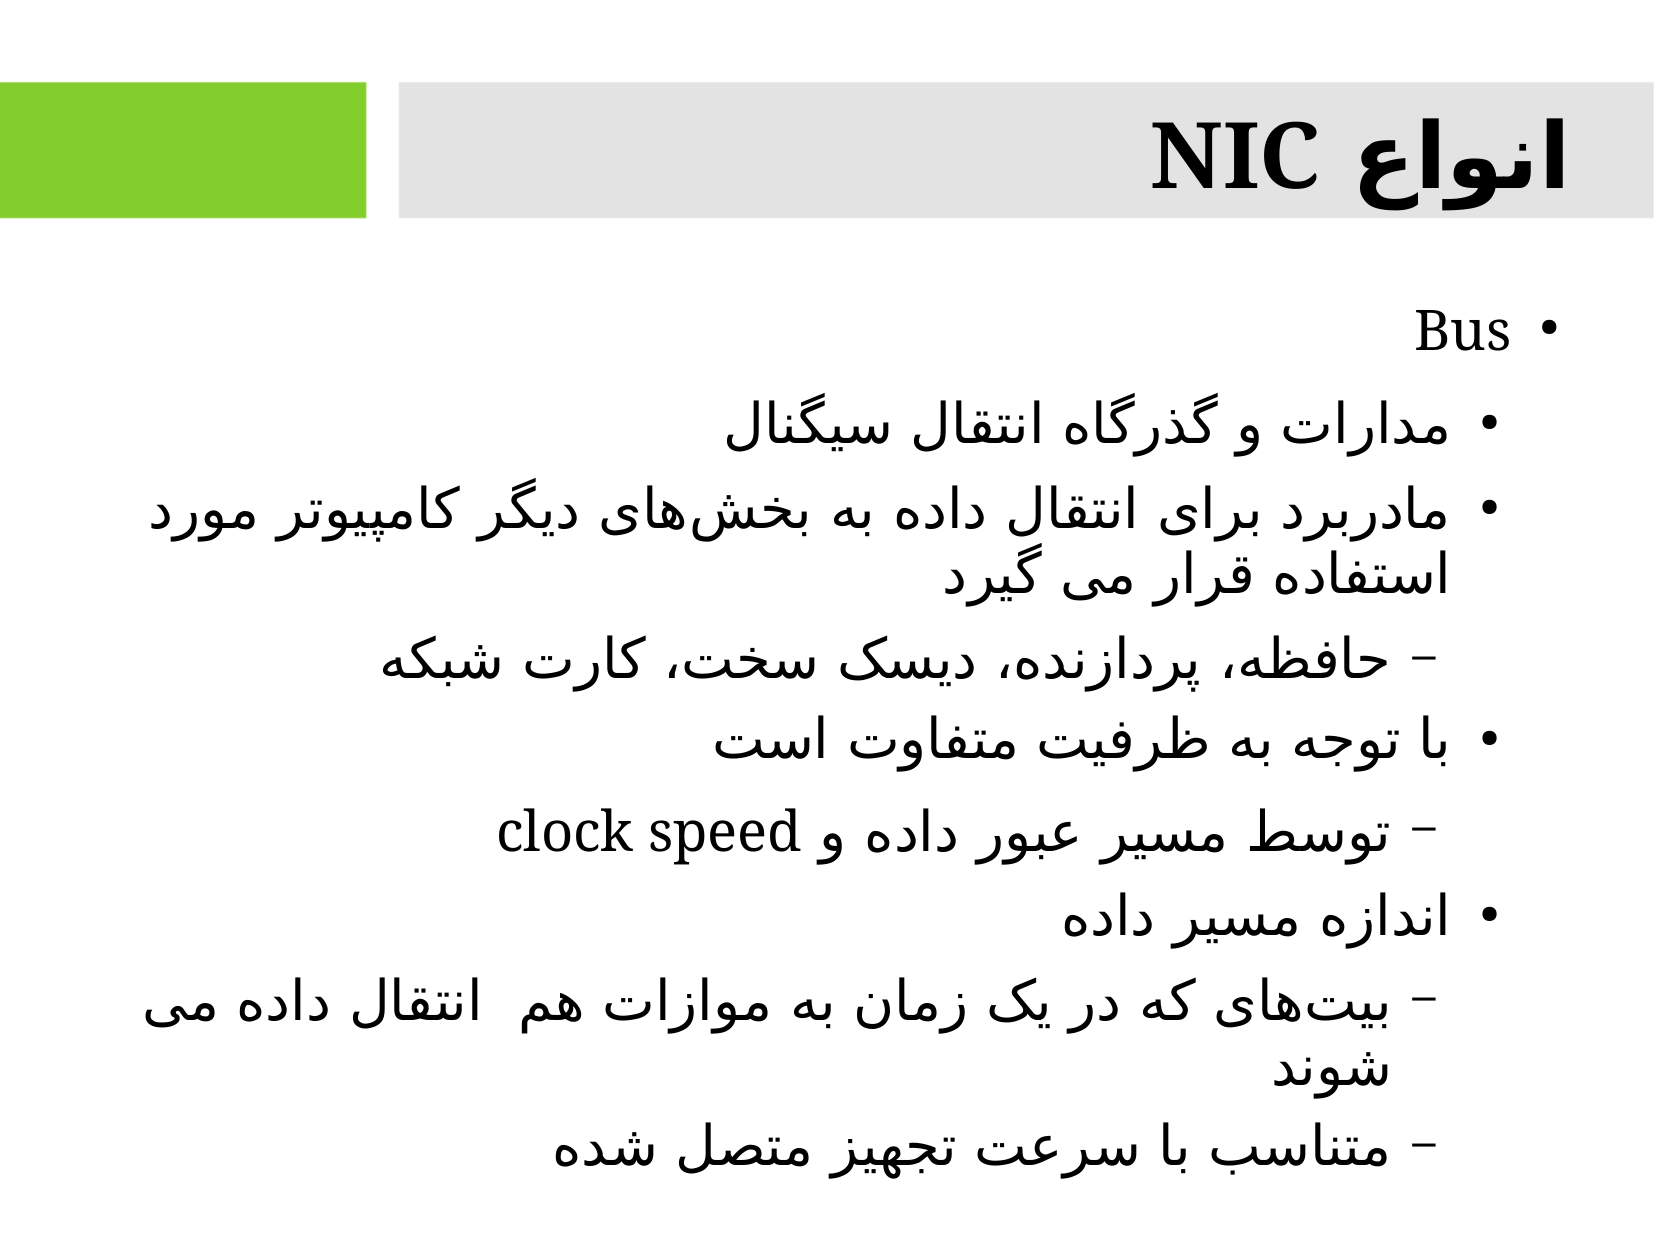

# انواع NIC
Bus
مدارات و گذرگاه انتقال سیگنال
مادربرد برای انتقال داده به بخش‌های دیگر کامپیوتر مورد استفاده قرار می گیرد
حافظه، پردازنده، دیسک سخت، کارت شبکه
با توجه به ظرفیت متفاوت است
توسط مسیر عبور داده و clock speed
اندازه مسیر داده
بیت‌های که در یک زمان به موازات هم انتقال داده می شوند
متناسب با سرعت تجهیز متصل شده